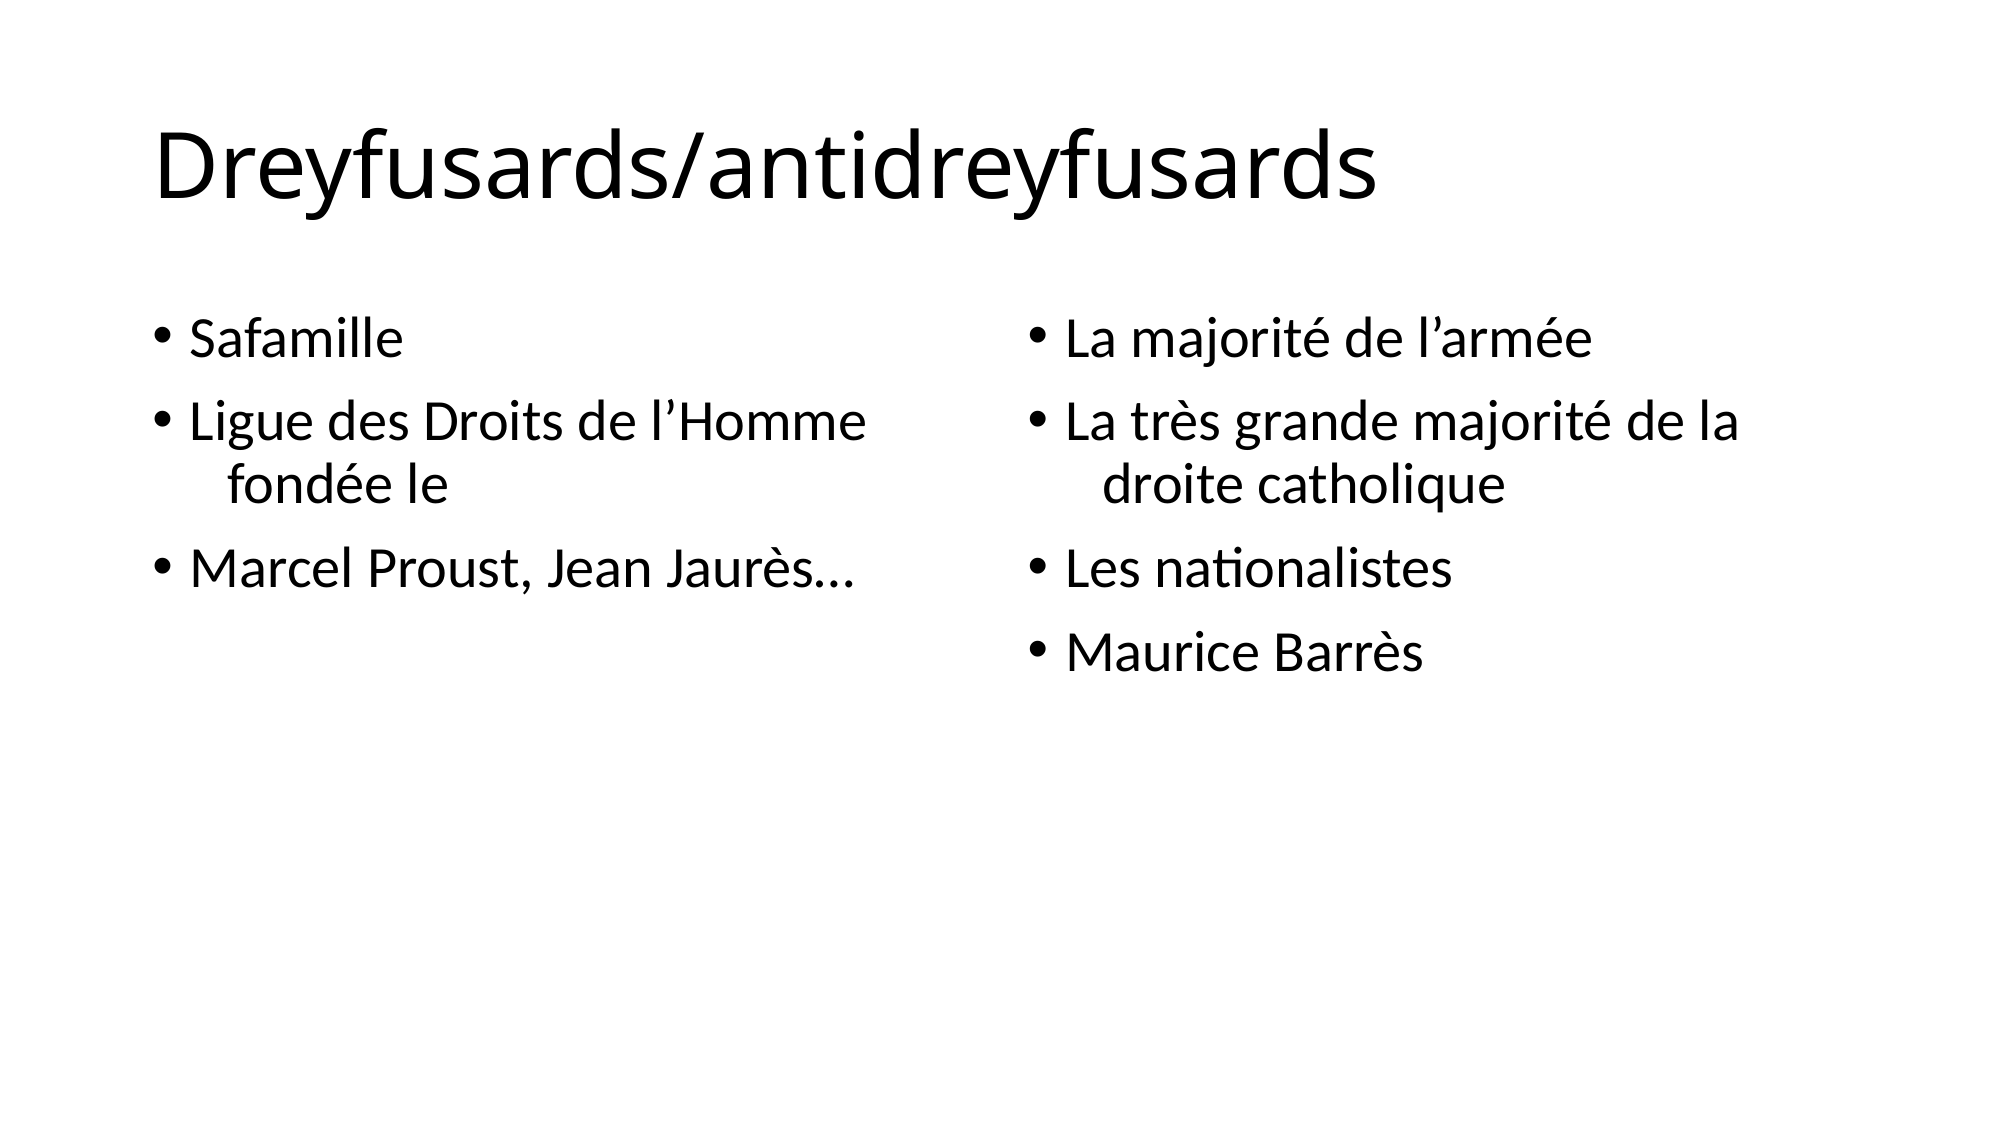

# Dreyfusards/antidreyfusards
Safamille
Ligue des Droits de l’Homme fondée le
Marcel Proust, Jean Jaurès…
La majorité de l’armée
La très grande majorité de la droite catholique
Les nationalistes
Maurice Barrès